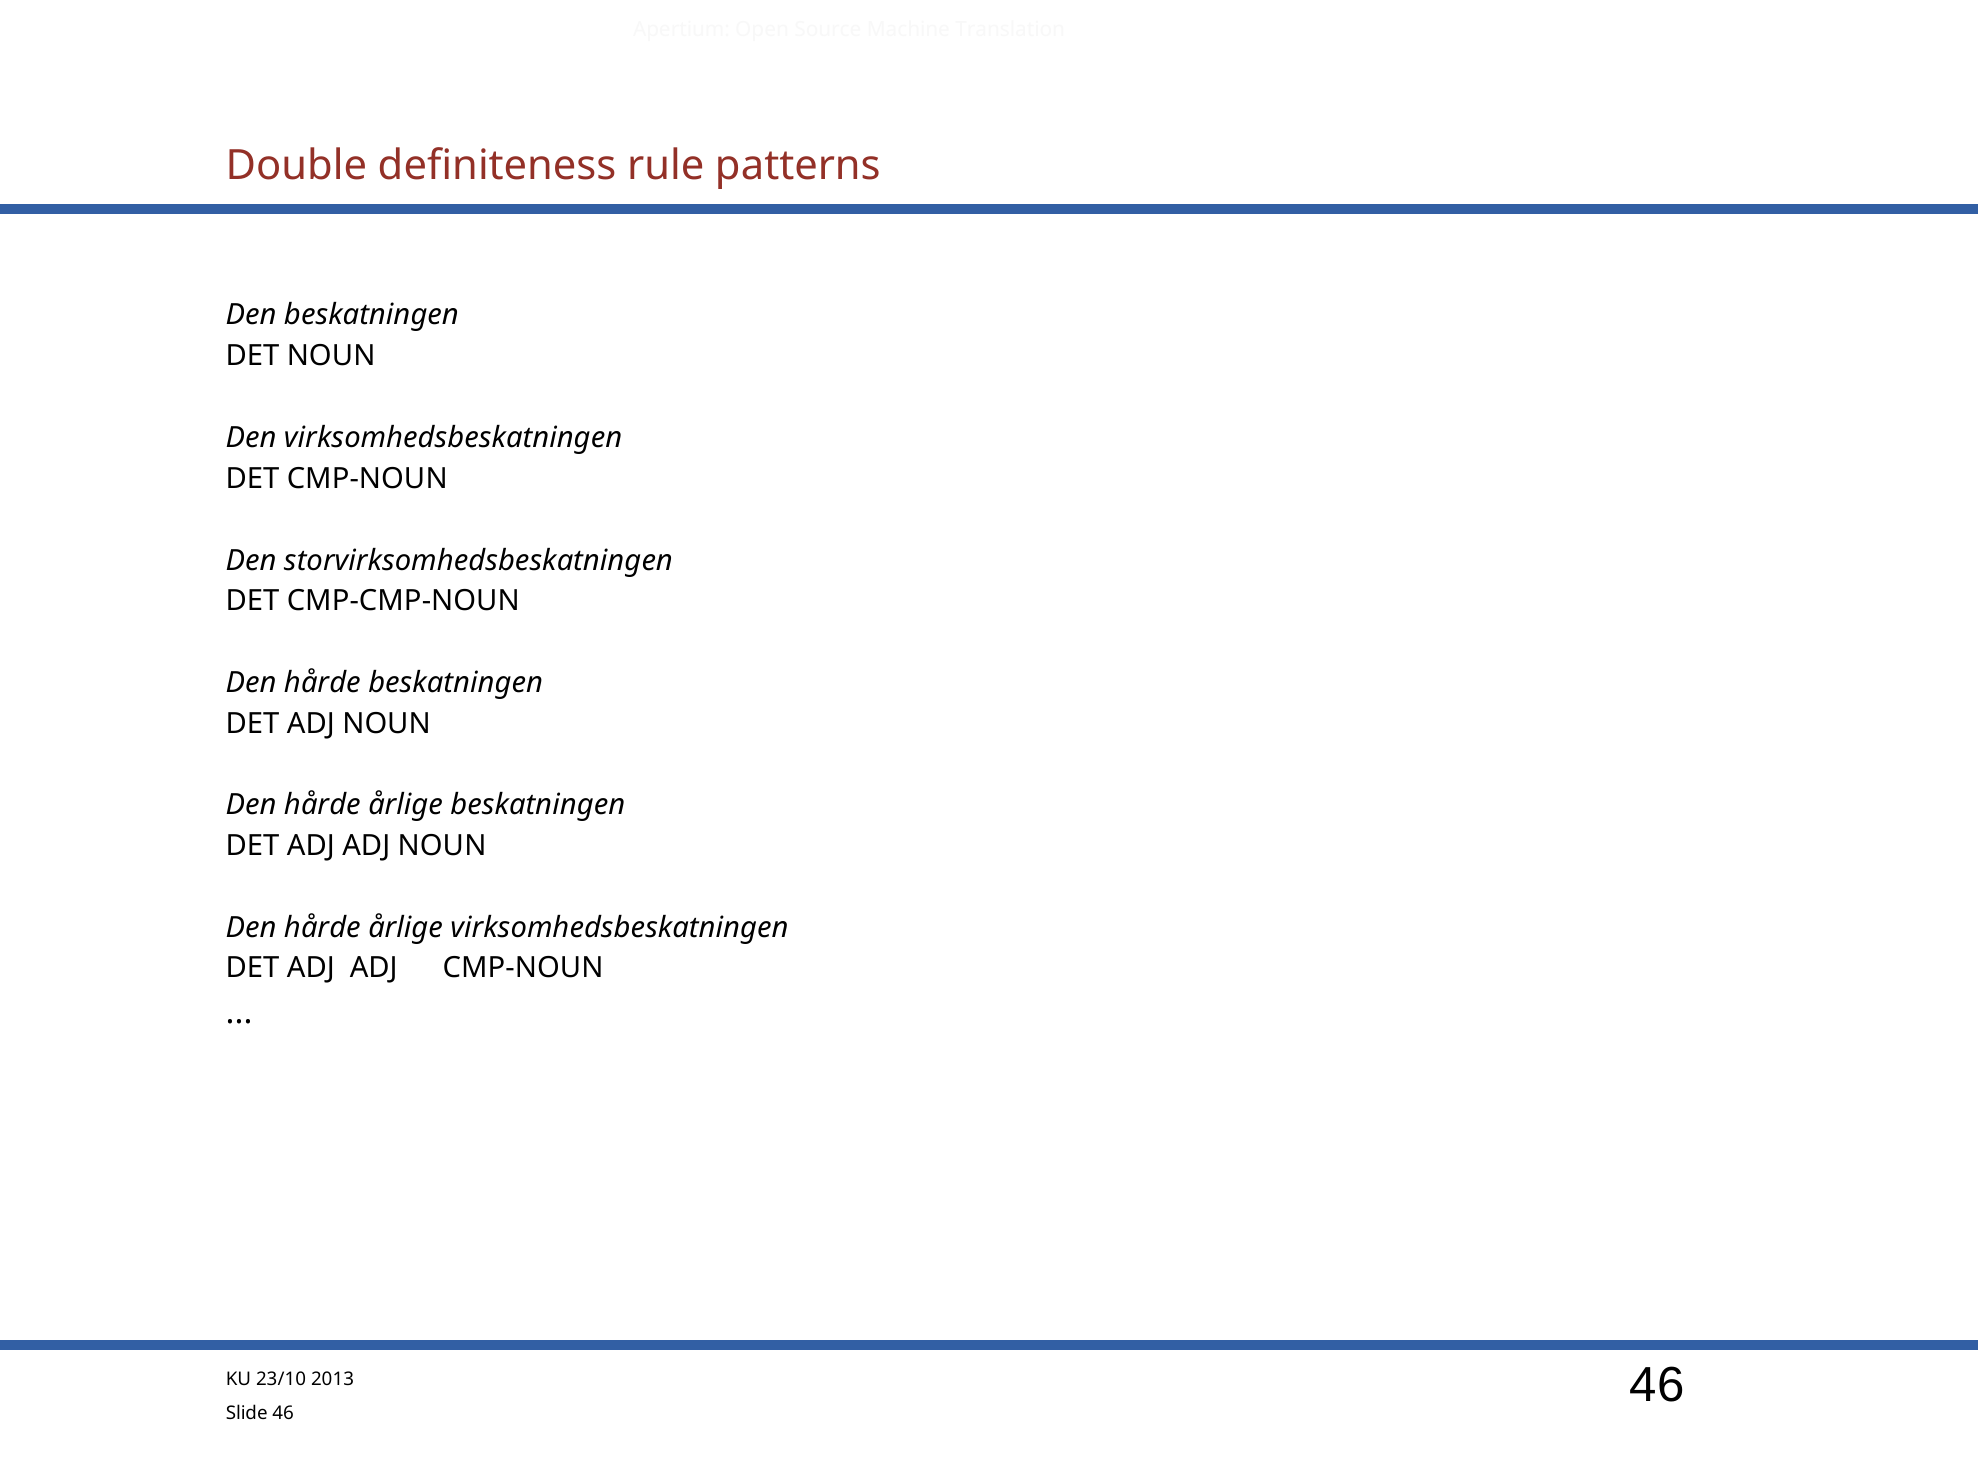

Apertium: Open Source Machine Translation
# Double definiteness rule patterns
Den beskatningen
DET NOUN
Den virksomhedsbeskatningen
DET CMP-NOUN
Den storvirksomhedsbeskatningen
DET CMP-CMP-NOUN
Den hårde beskatningen
DET ADJ NOUN
Den hårde årlige beskatningen
DET ADJ ADJ NOUN
Den hårde årlige virksomhedsbeskatningen
DET ADJ ADJ CMP-NOUN
...
KU 23/10 2013
Slide